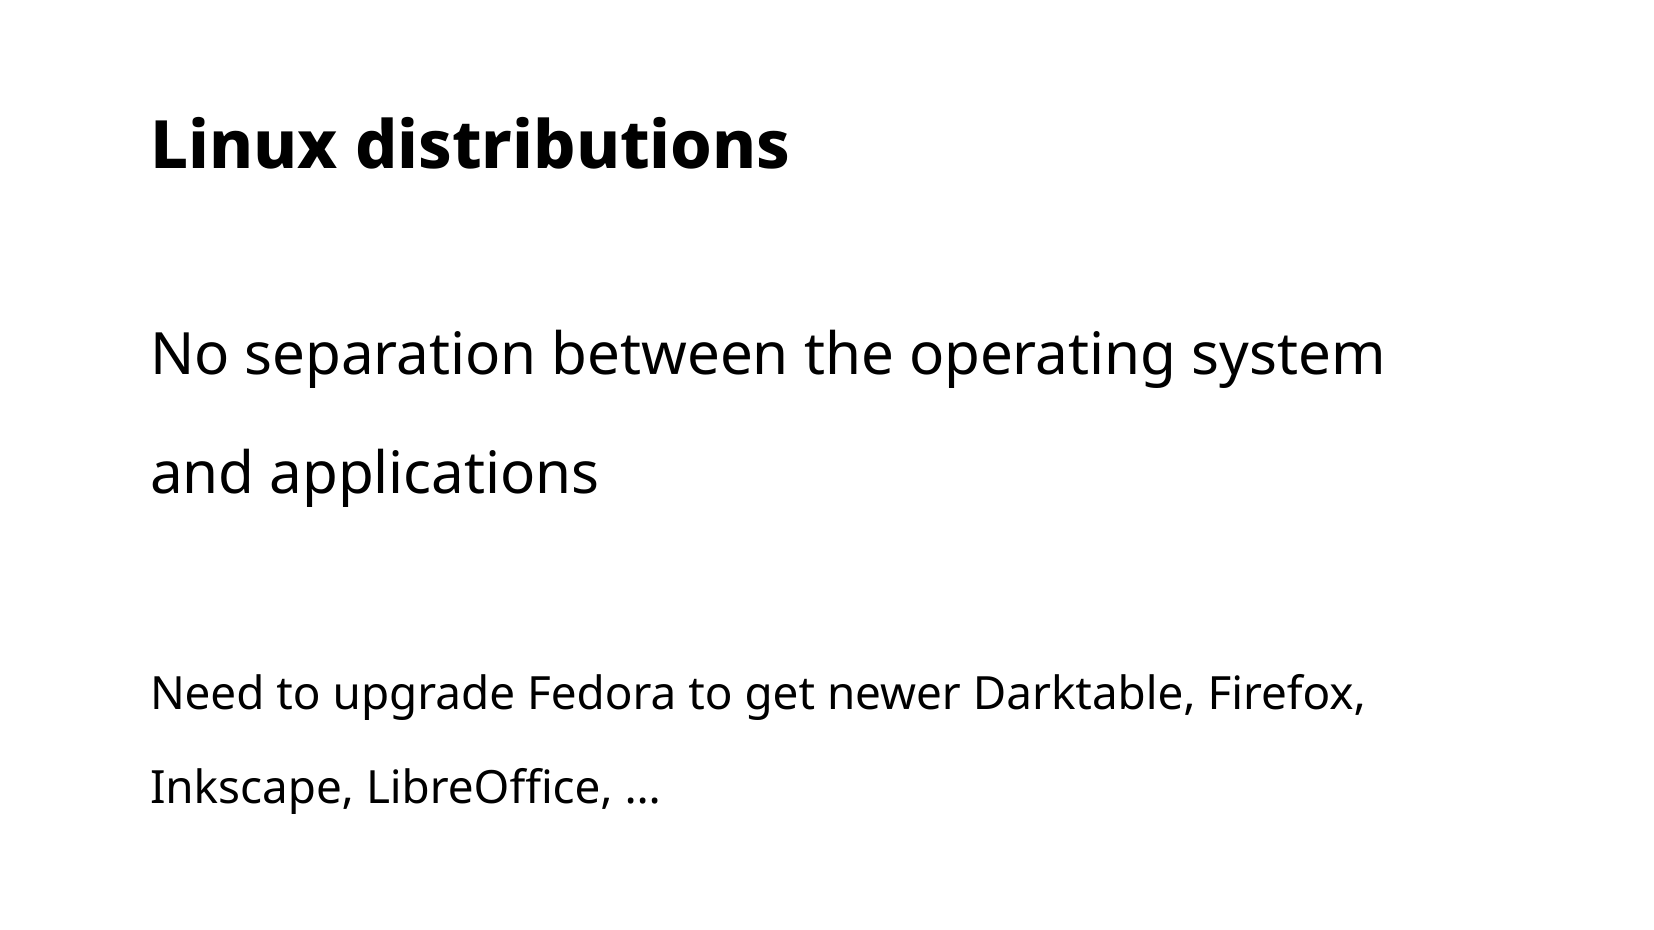

# Linux distributions
No separation between the operating system and applications
Need to upgrade Fedora to get newer Darktable, Firefox, Inkscape, LibreOffice, …